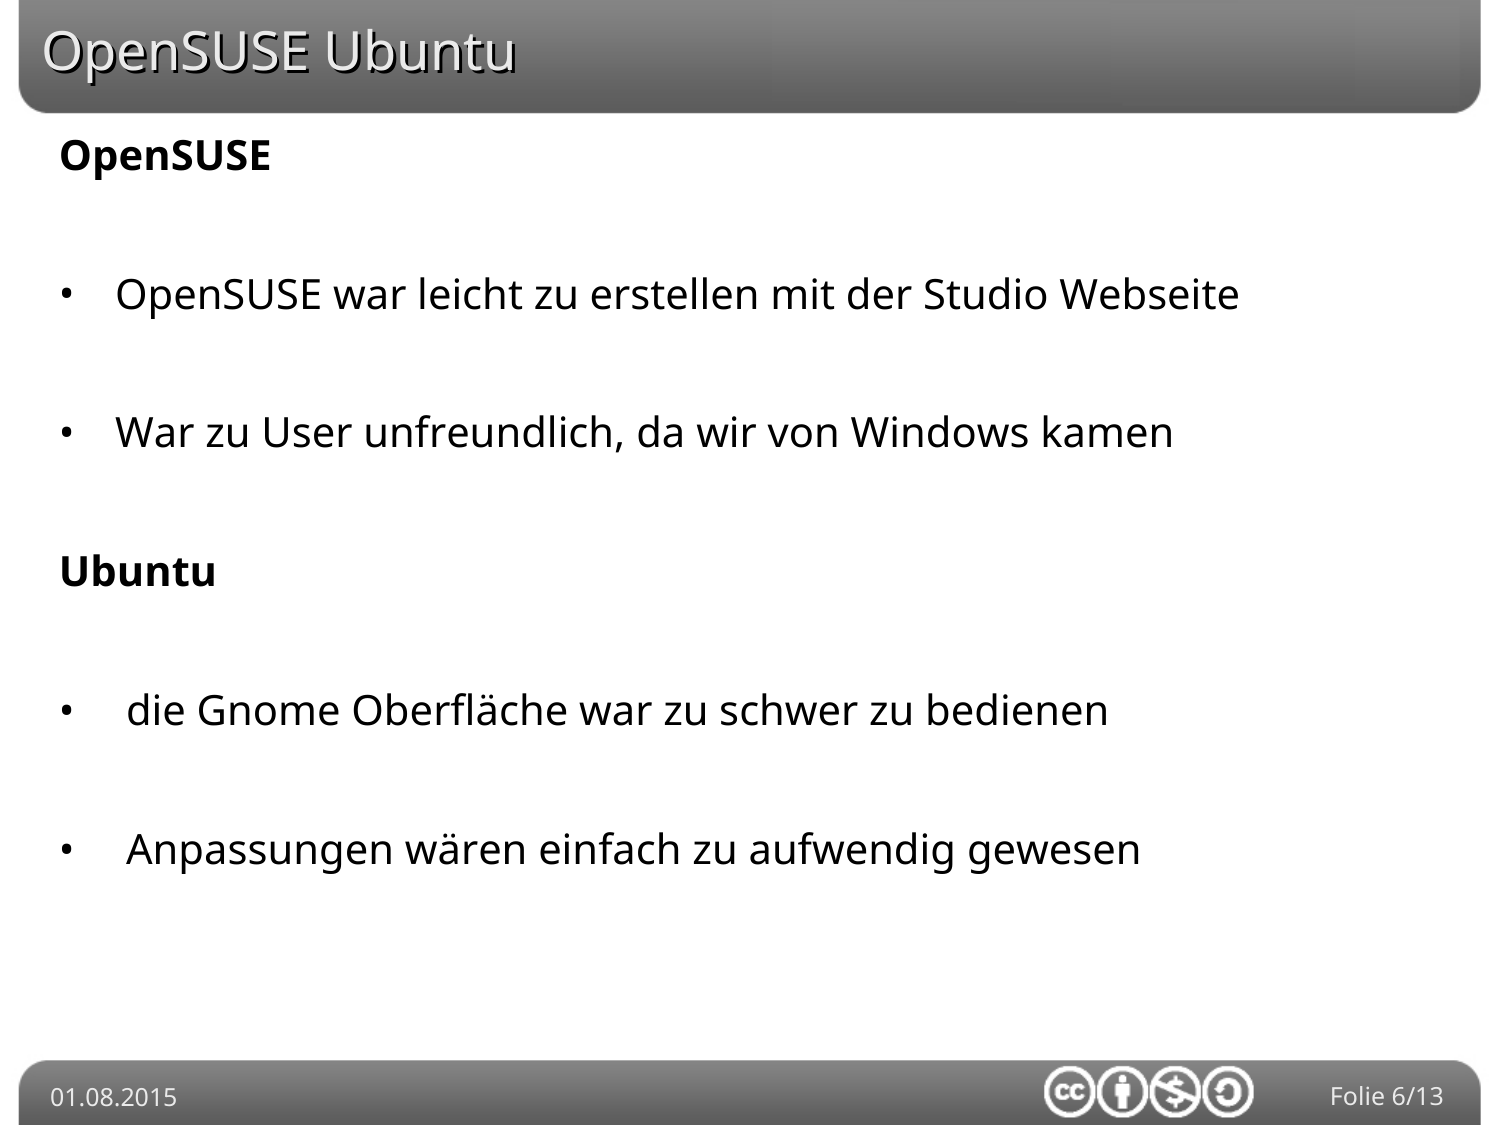

# OpenSUSE Ubuntu
OpenSUSE
OpenSUSE war leicht zu erstellen mit der Studio Webseite
War zu User unfreundlich, da wir von Windows kamen
Ubuntu
 die Gnome Oberfläche war zu schwer zu bedienen
 Anpassungen wären einfach zu aufwendig gewesen
6